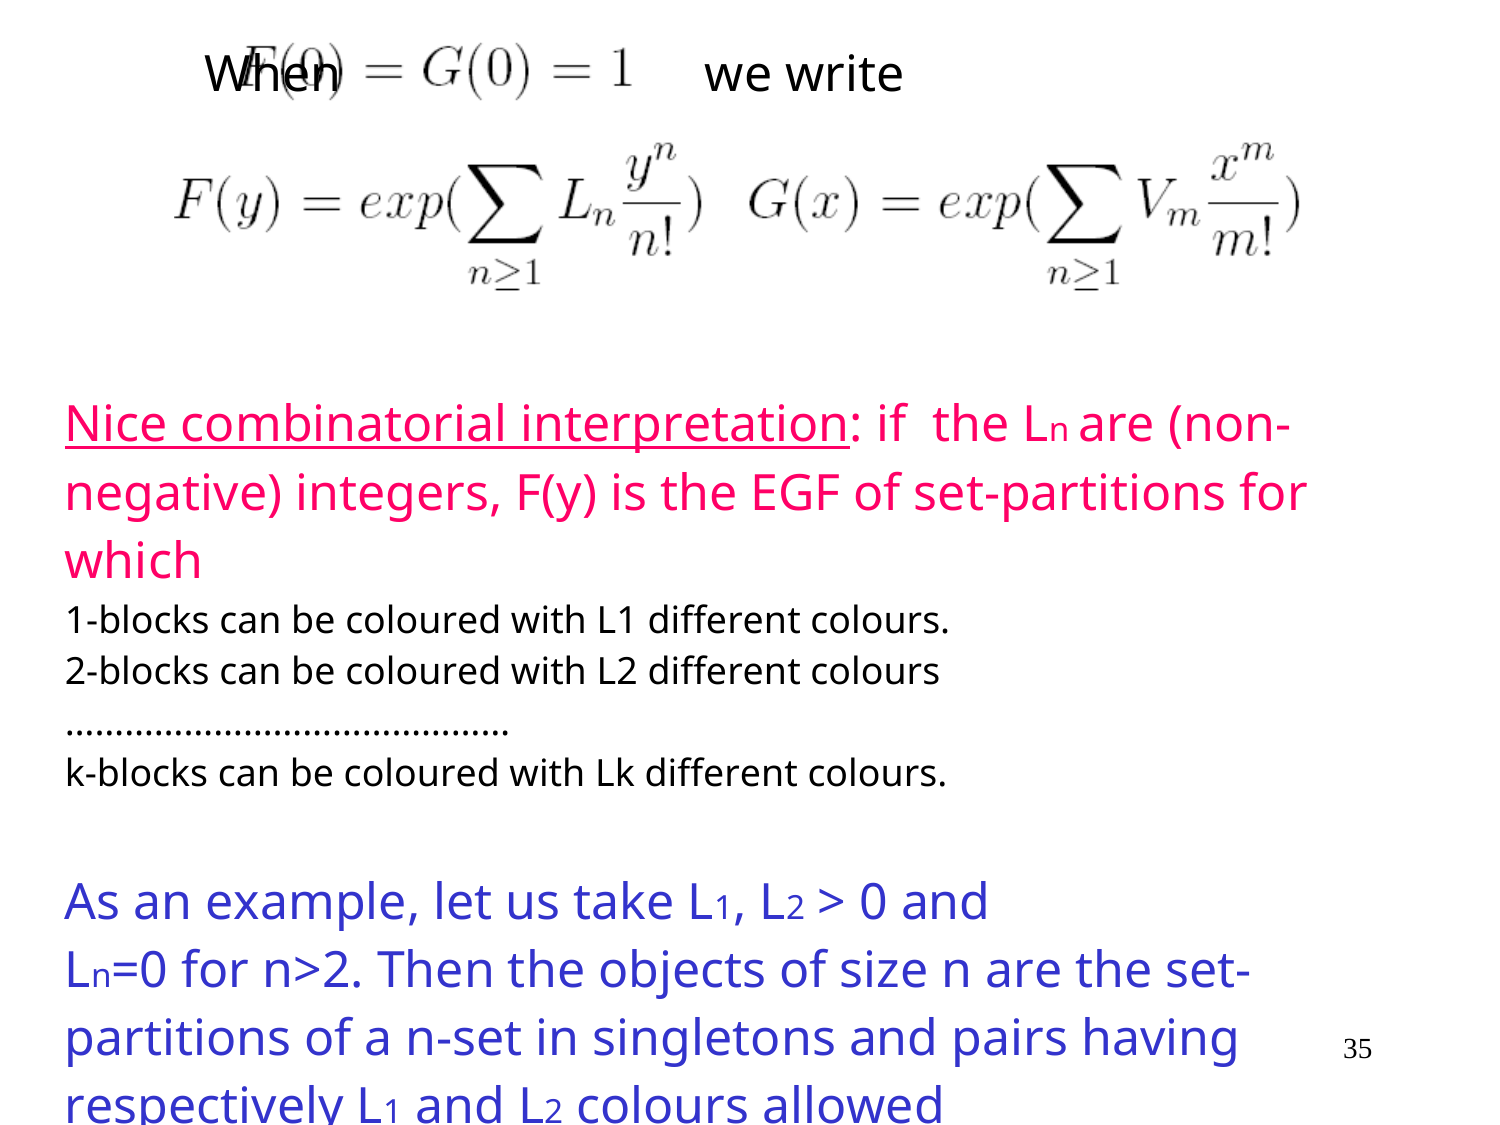

When we write
Nice combinatorial interpretation: if the Ln are (non-negative) integers, F(y) is the EGF of set-partitions for which
1-blocks can be coloured with L1 different colours.
2-blocks can be coloured with L2 different colours
………………………………………
k-blocks can be coloured with Lk different colours.
As an example, let us take L1, L2 > 0 and
Ln=0 for n>2. Then the objects of size n are the set-partitions of a n-set in singletons and pairs having respectively L1 and L2 colours allowed
35